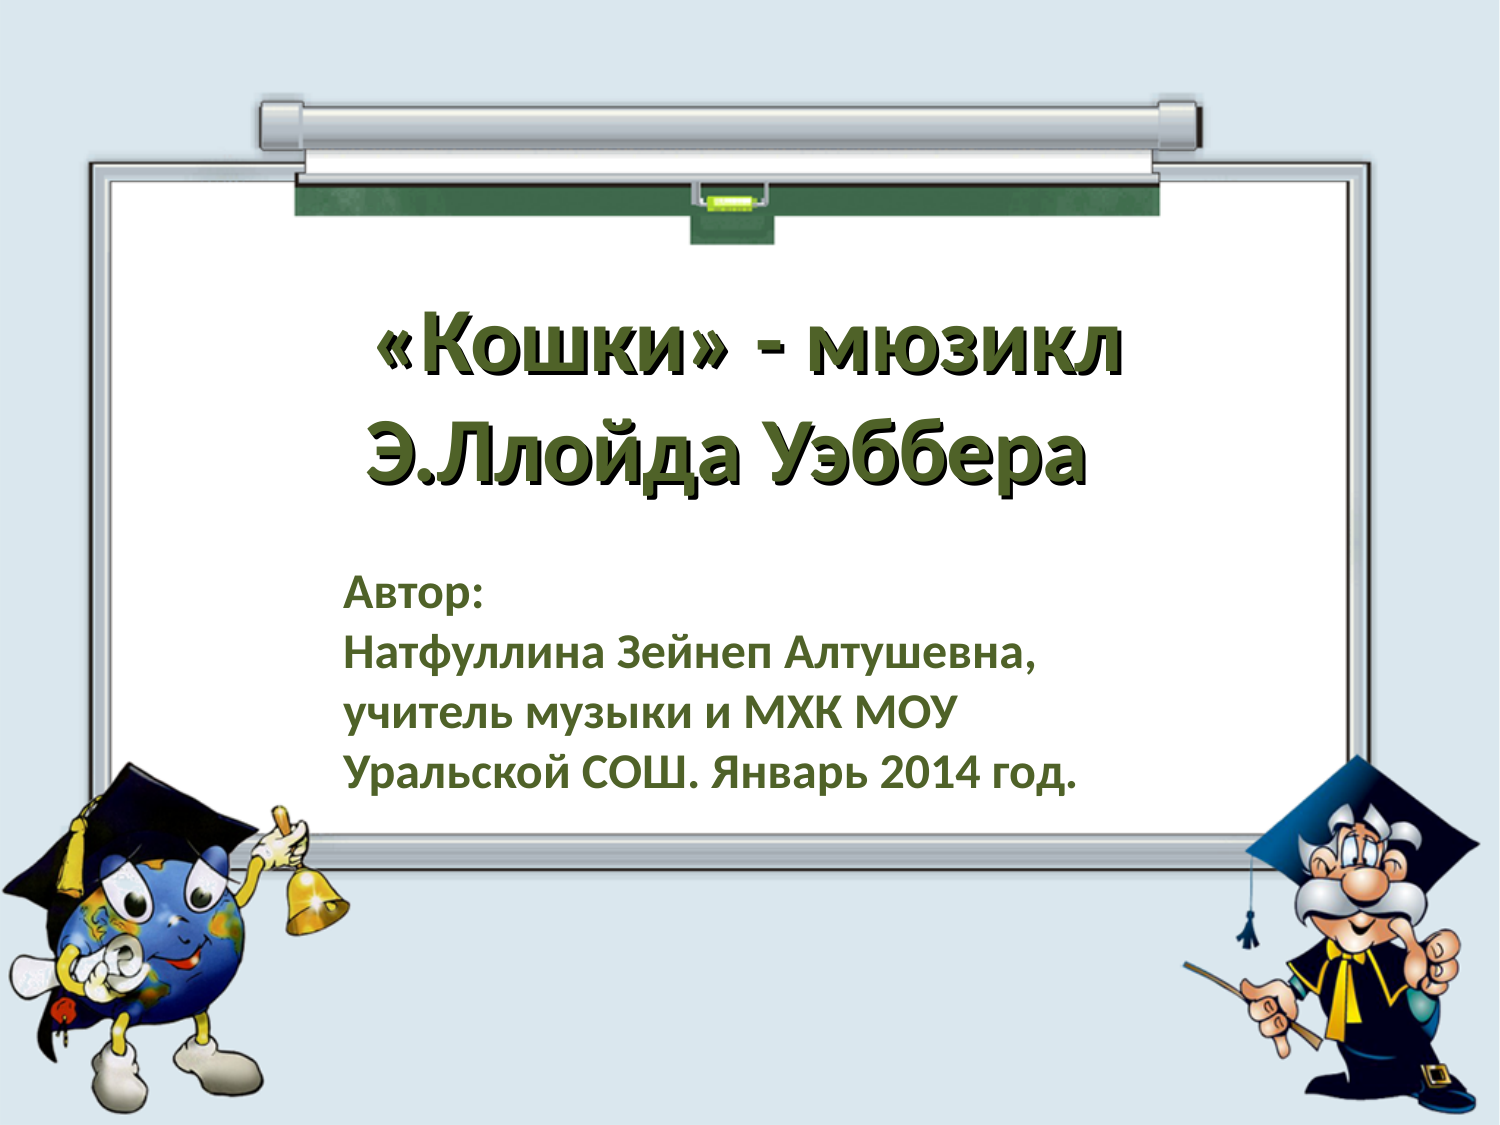

# «Кошки» - мюзикл Э.Ллойда Уэббера
Автор:
Натфуллина Зейнеп Алтушевна, учитель музыки и МХК МОУ Уральской СОШ. Январь 2014 год.